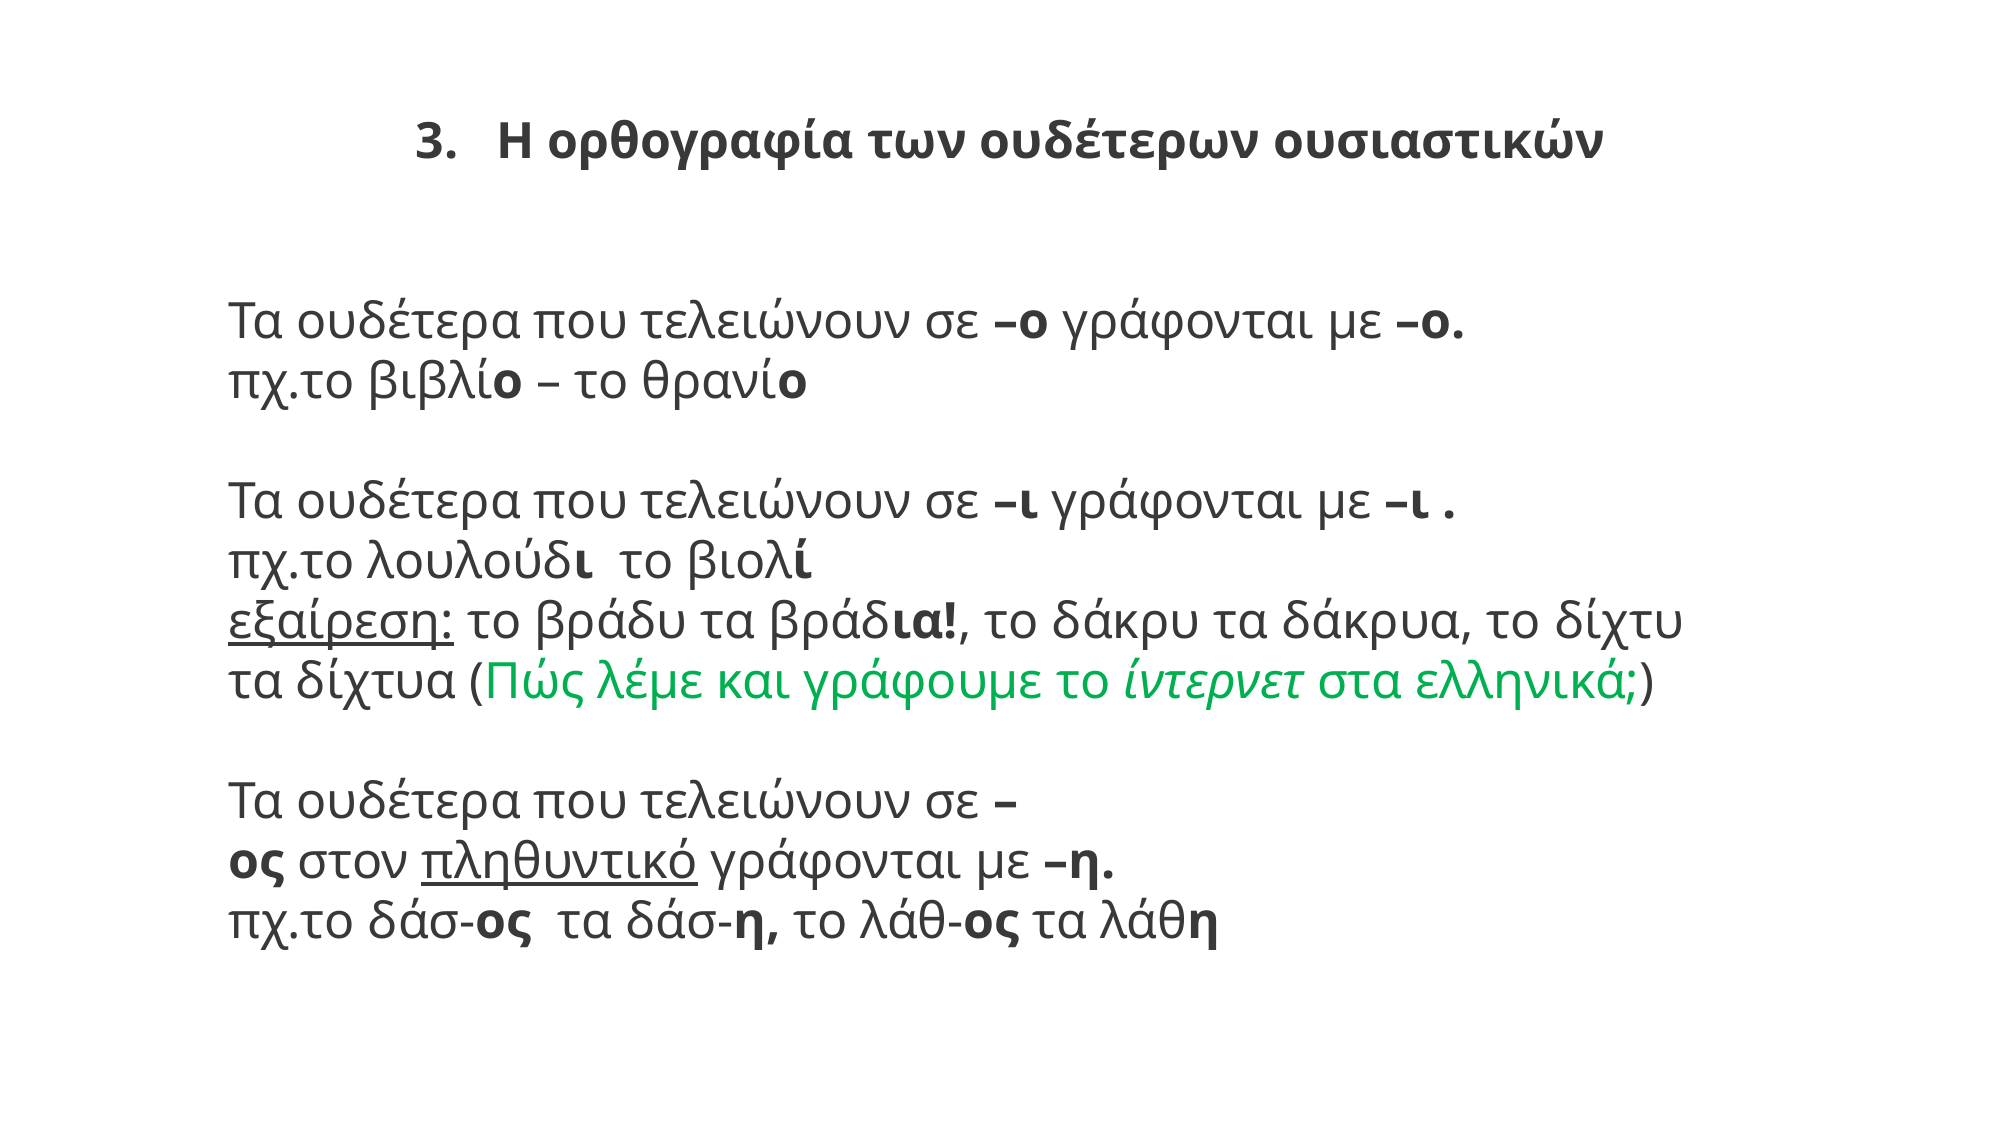

3.   Η ορθογραφία των ουδέτερων ουσιαστικών
Τα ουδέτερα που τελειώνουν σε –ο γράφονται με –ο.
πχ.το βιβλίο – το θρανίο
Τα ουδέτερα που τελειώνουν σε –ι γράφονται με –ι .
πχ.το λουλούδι  το βιολί
εξαίρεση: το βράδυ τα βράδια!, το δάκρυ τα δάκρυα, το δίχτυ τα δίχτυα (Πώς λέμε και γράφουμε το ίντερνετ στα ελληνικά;)
Τα ουδέτερα που τελειώνουν σε –ος στον πληθυντικό γράφονται με –η.
πχ.το δάσ-ος  τα δάσ-η, το λάθ-ος τα λάθη